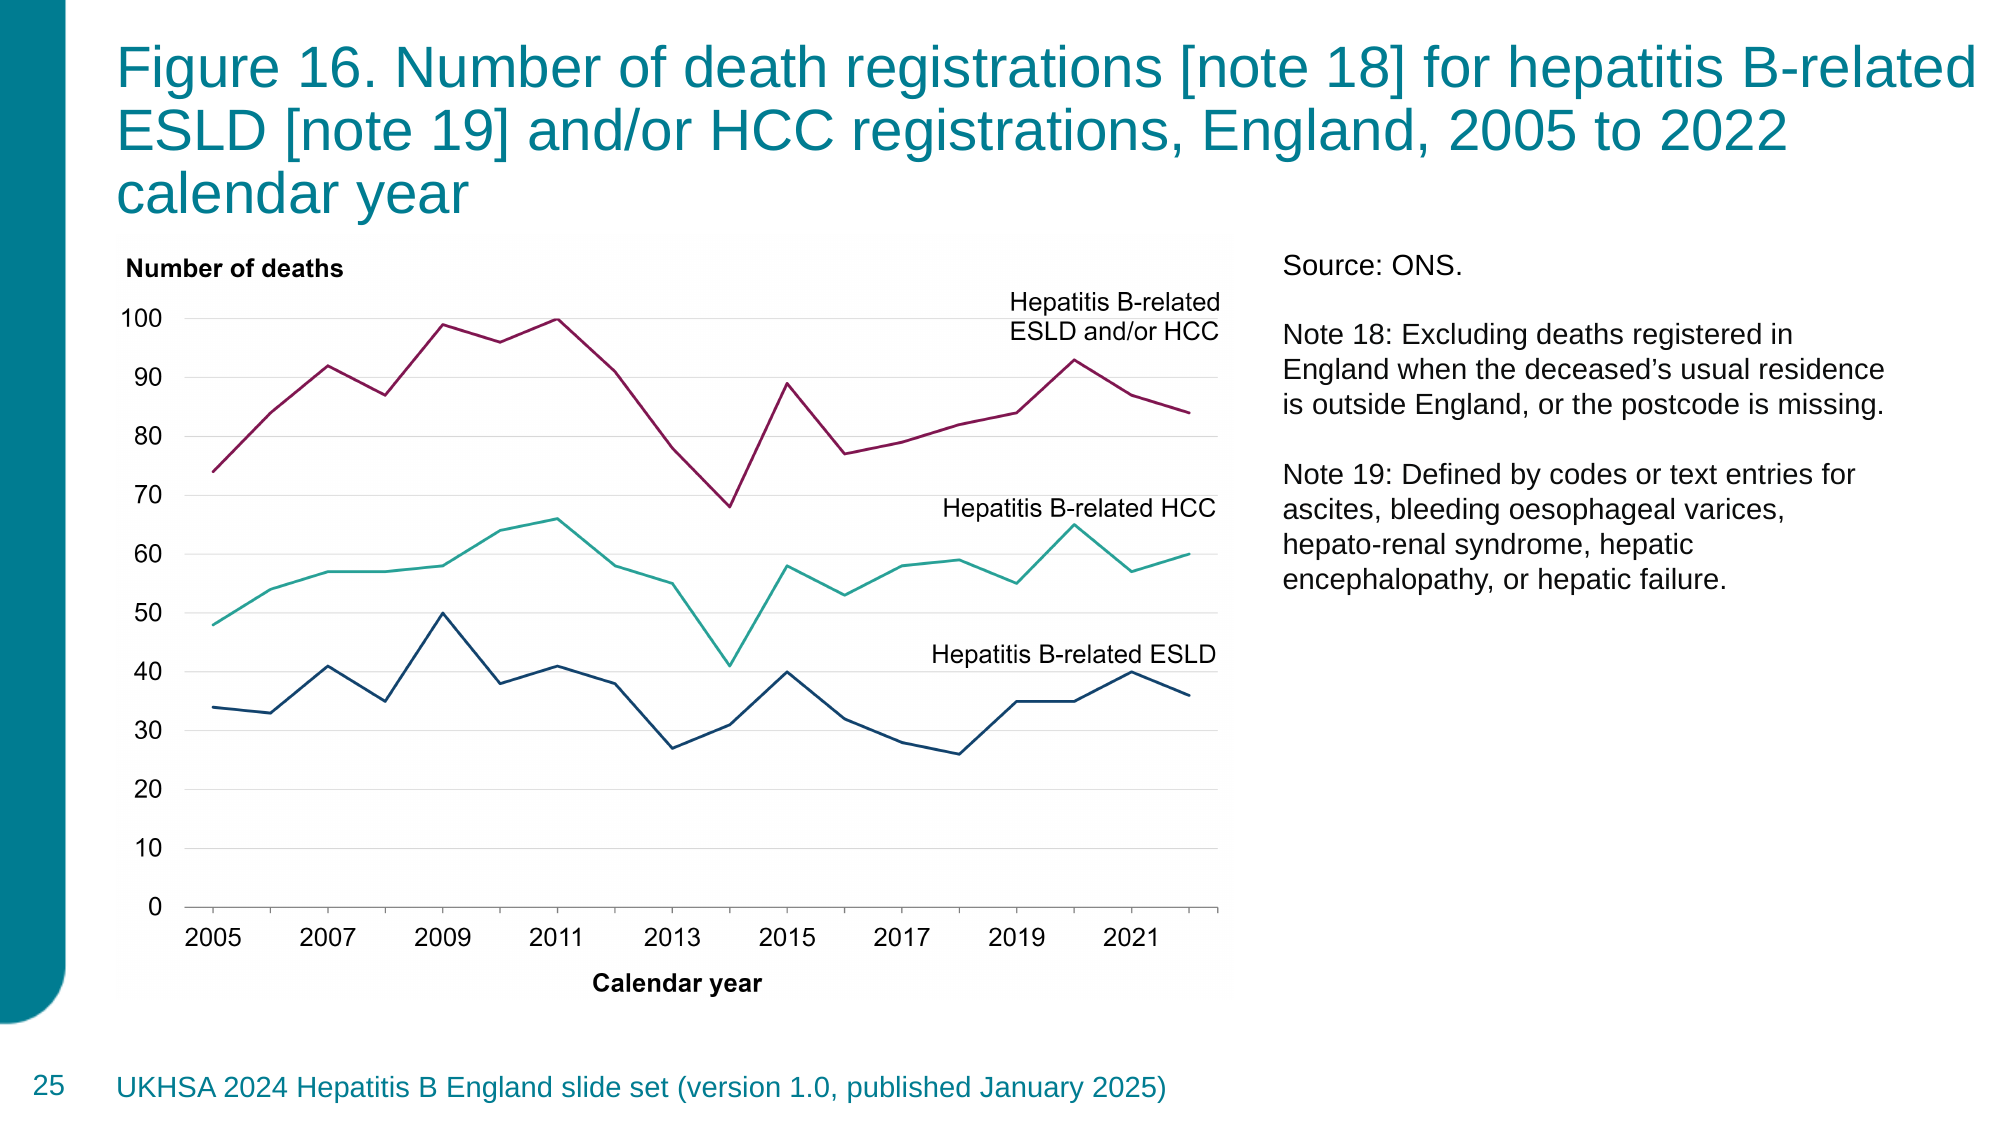

# Figure 16. Number of death registrations [note 18] for hepatitis B-related ESLD [note 19] and/or HCC registrations, England, 2005 to 2022 calendar year
Source: ONS.
Note 18: Excluding deaths registered in England when the deceased’s usual residence is outside England, or the postcode is missing.
Note 19: Defined by codes or text entries for ascites, bleeding oesophageal varices, hepato-renal syndrome, hepatic encephalopathy, or hepatic failure.
23
UKHSA 2024 Hepatitis B England slide set (version 1.0, published January 2025)